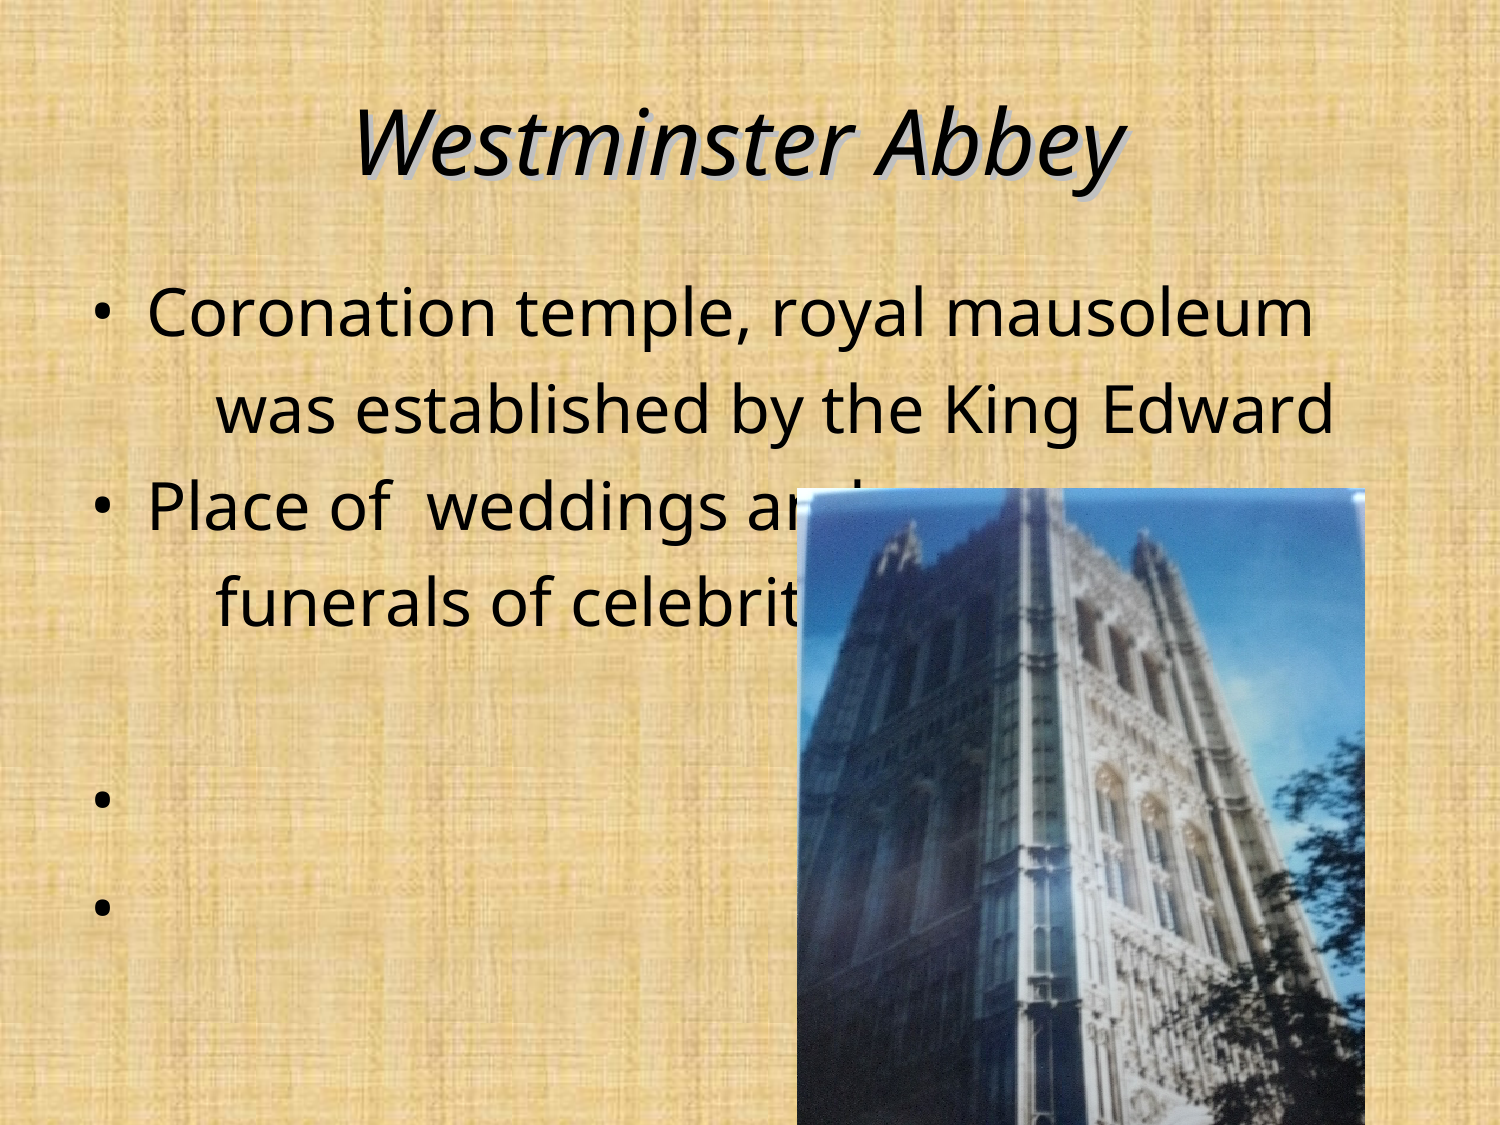

# Westminster Abbey
Coronation temple, royal mausoleum
 was established by the King Edward
Place of weddings and
 funerals of celebrities